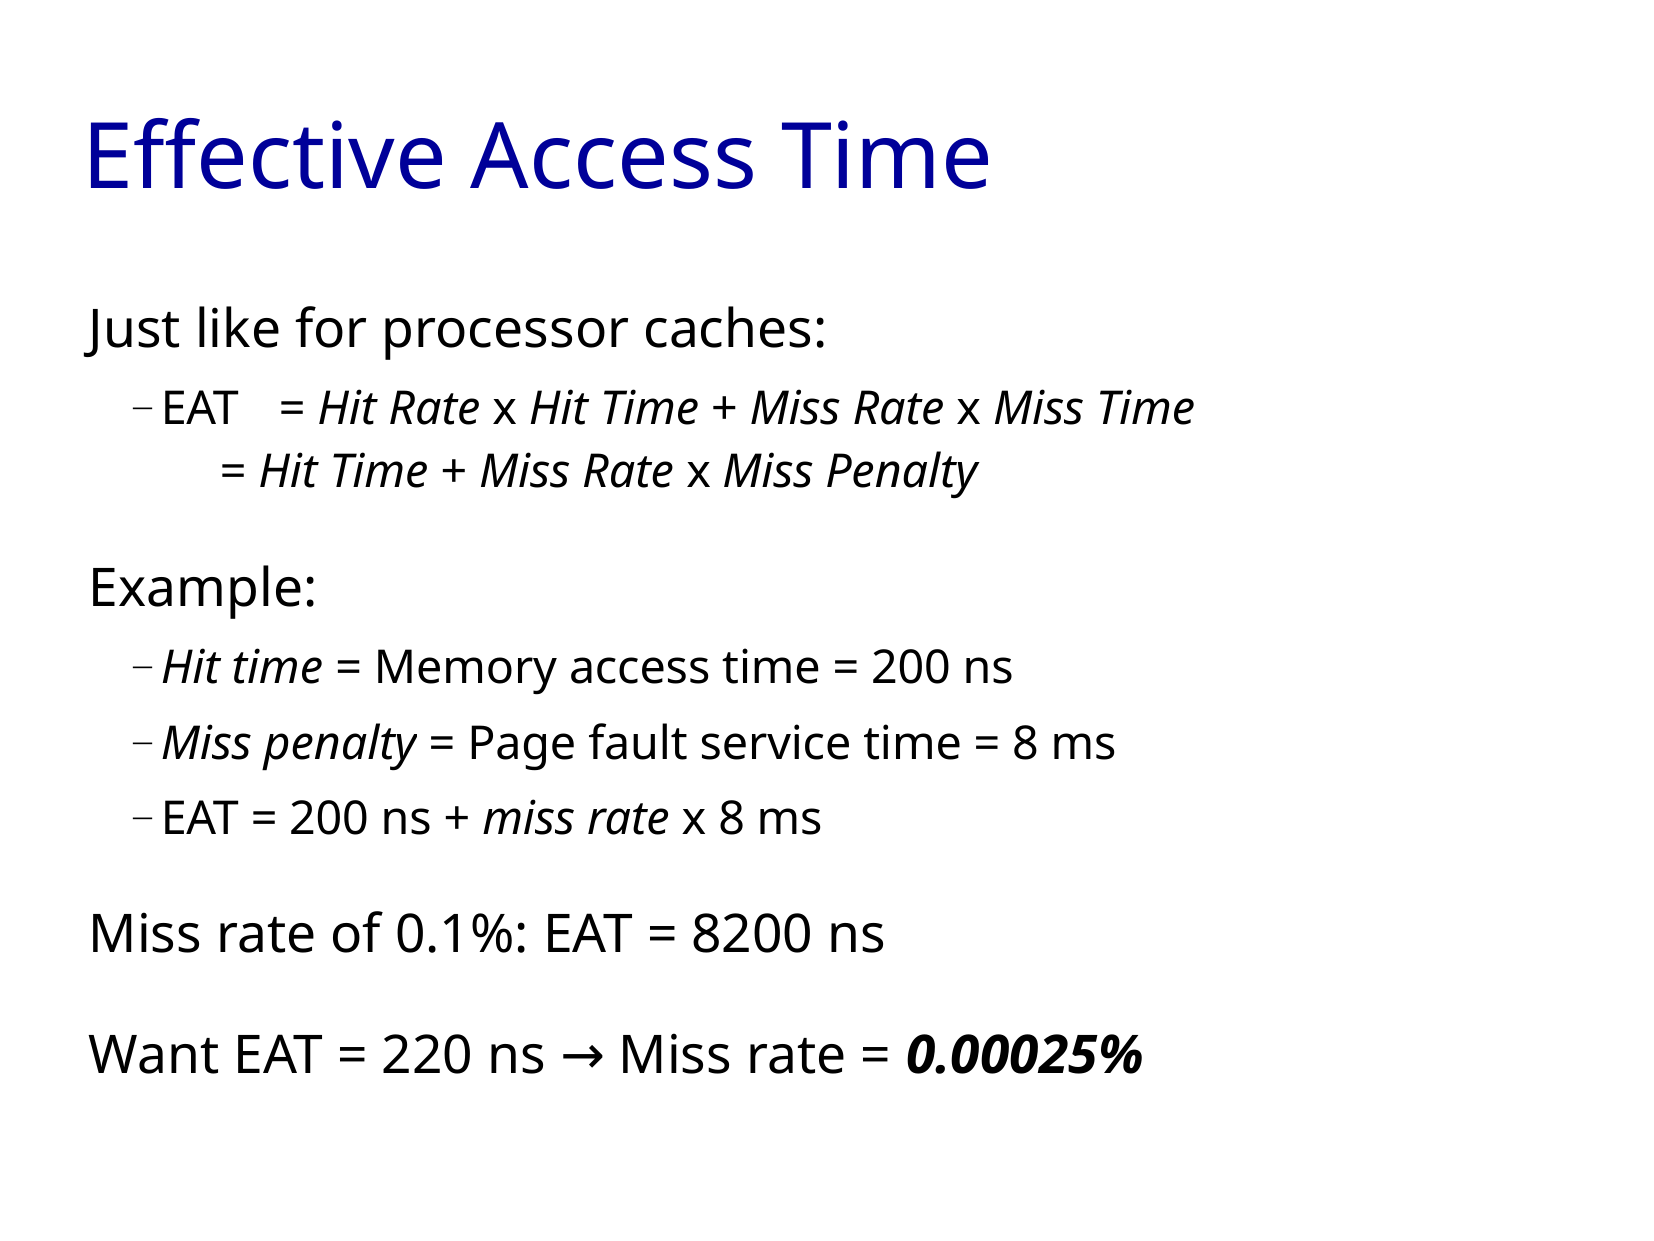

# Effective Access Time
Just like for processor caches:
EAT 	= Hit Rate x Hit Time + Miss Rate x Miss Time
		= Hit Time + Miss Rate x Miss Penalty
Example:
Hit time = Memory access time = 200 ns
Miss penalty = Page fault service time = 8 ms
EAT = 200 ns + miss rate x 8 ms
Miss rate of 0.1%: EAT = 8200 ns
Want EAT = 220 ns → Miss rate = 0.00025%